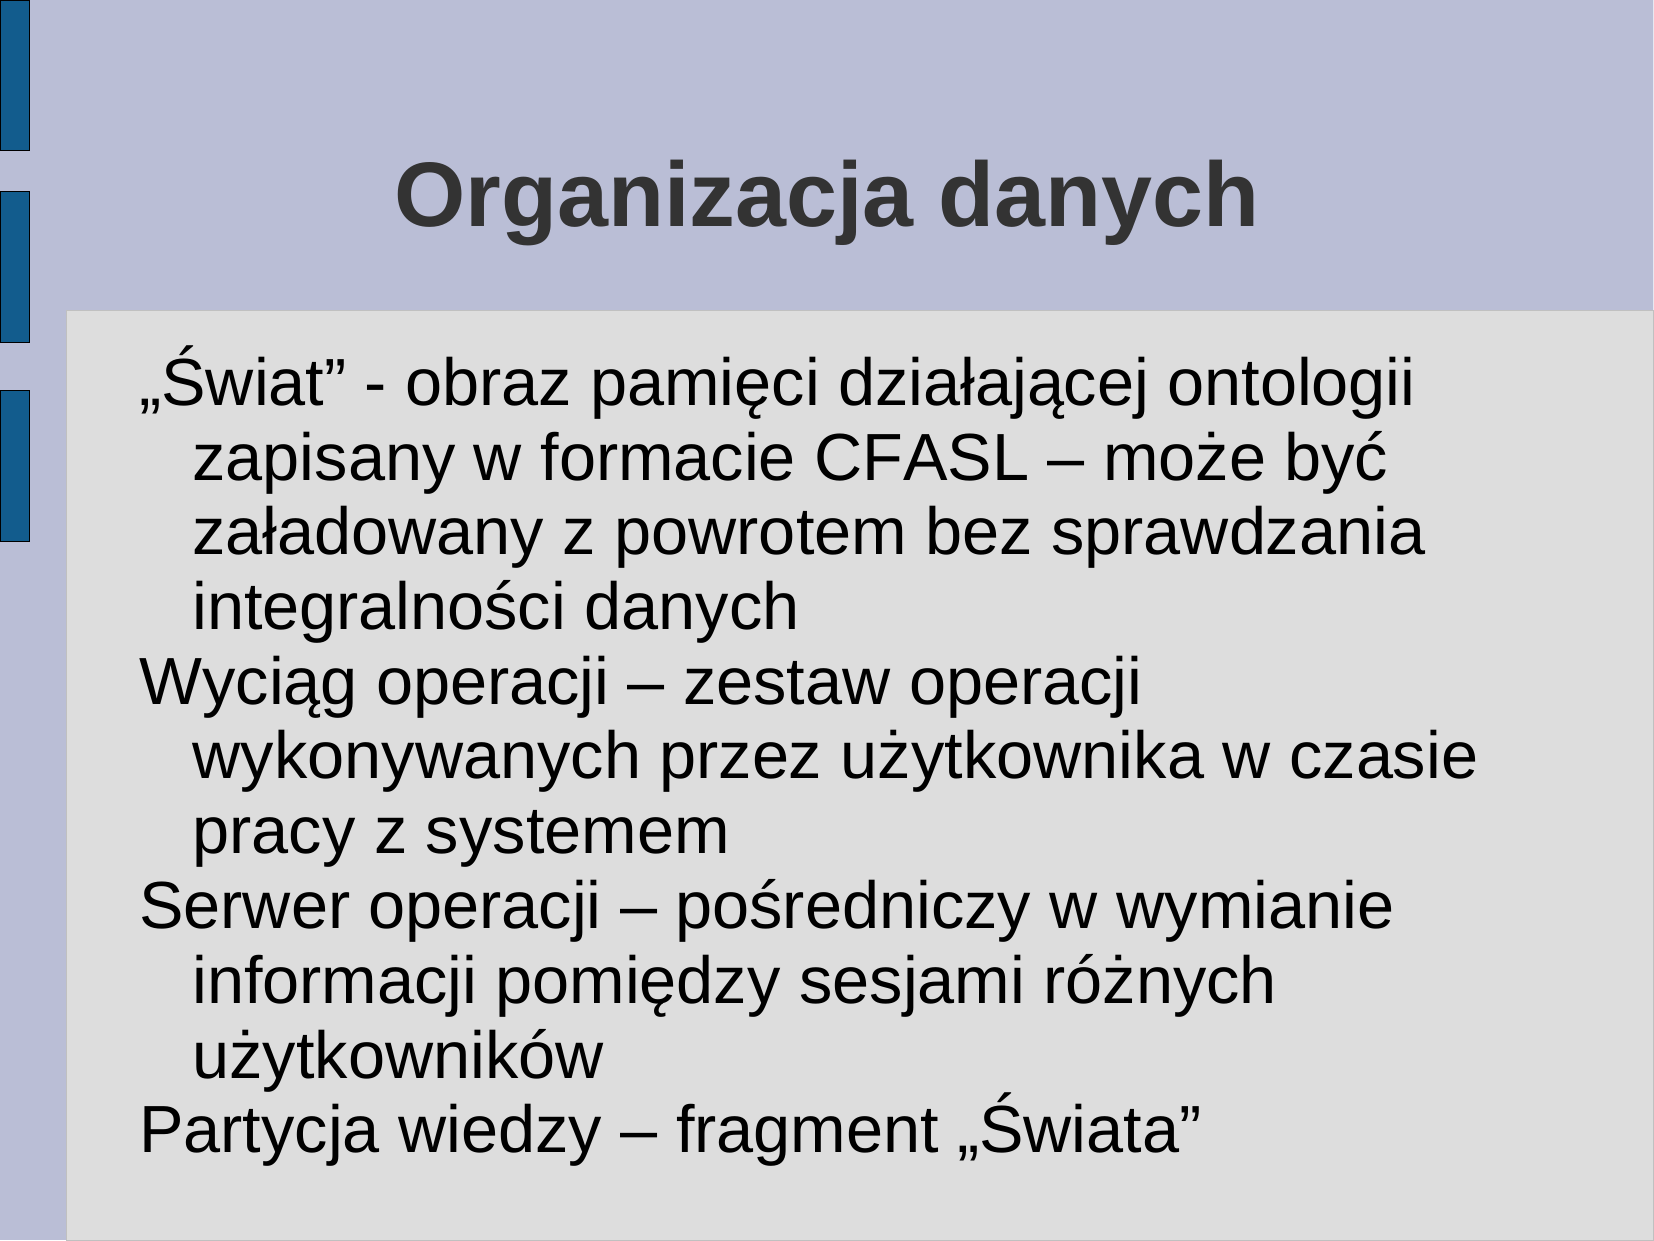

# Organizacja danych
„Świat” - obraz pamięci działającej ontologii zapisany w formacie CFASL – może być załadowany z powrotem bez sprawdzania integralności danych
Wyciąg operacji – zestaw operacji wykonywanych przez użytkownika w czasie pracy z systemem
Serwer operacji – pośredniczy w wymianie informacji pomiędzy sesjami różnych użytkowników
Partycja wiedzy – fragment „Świata”